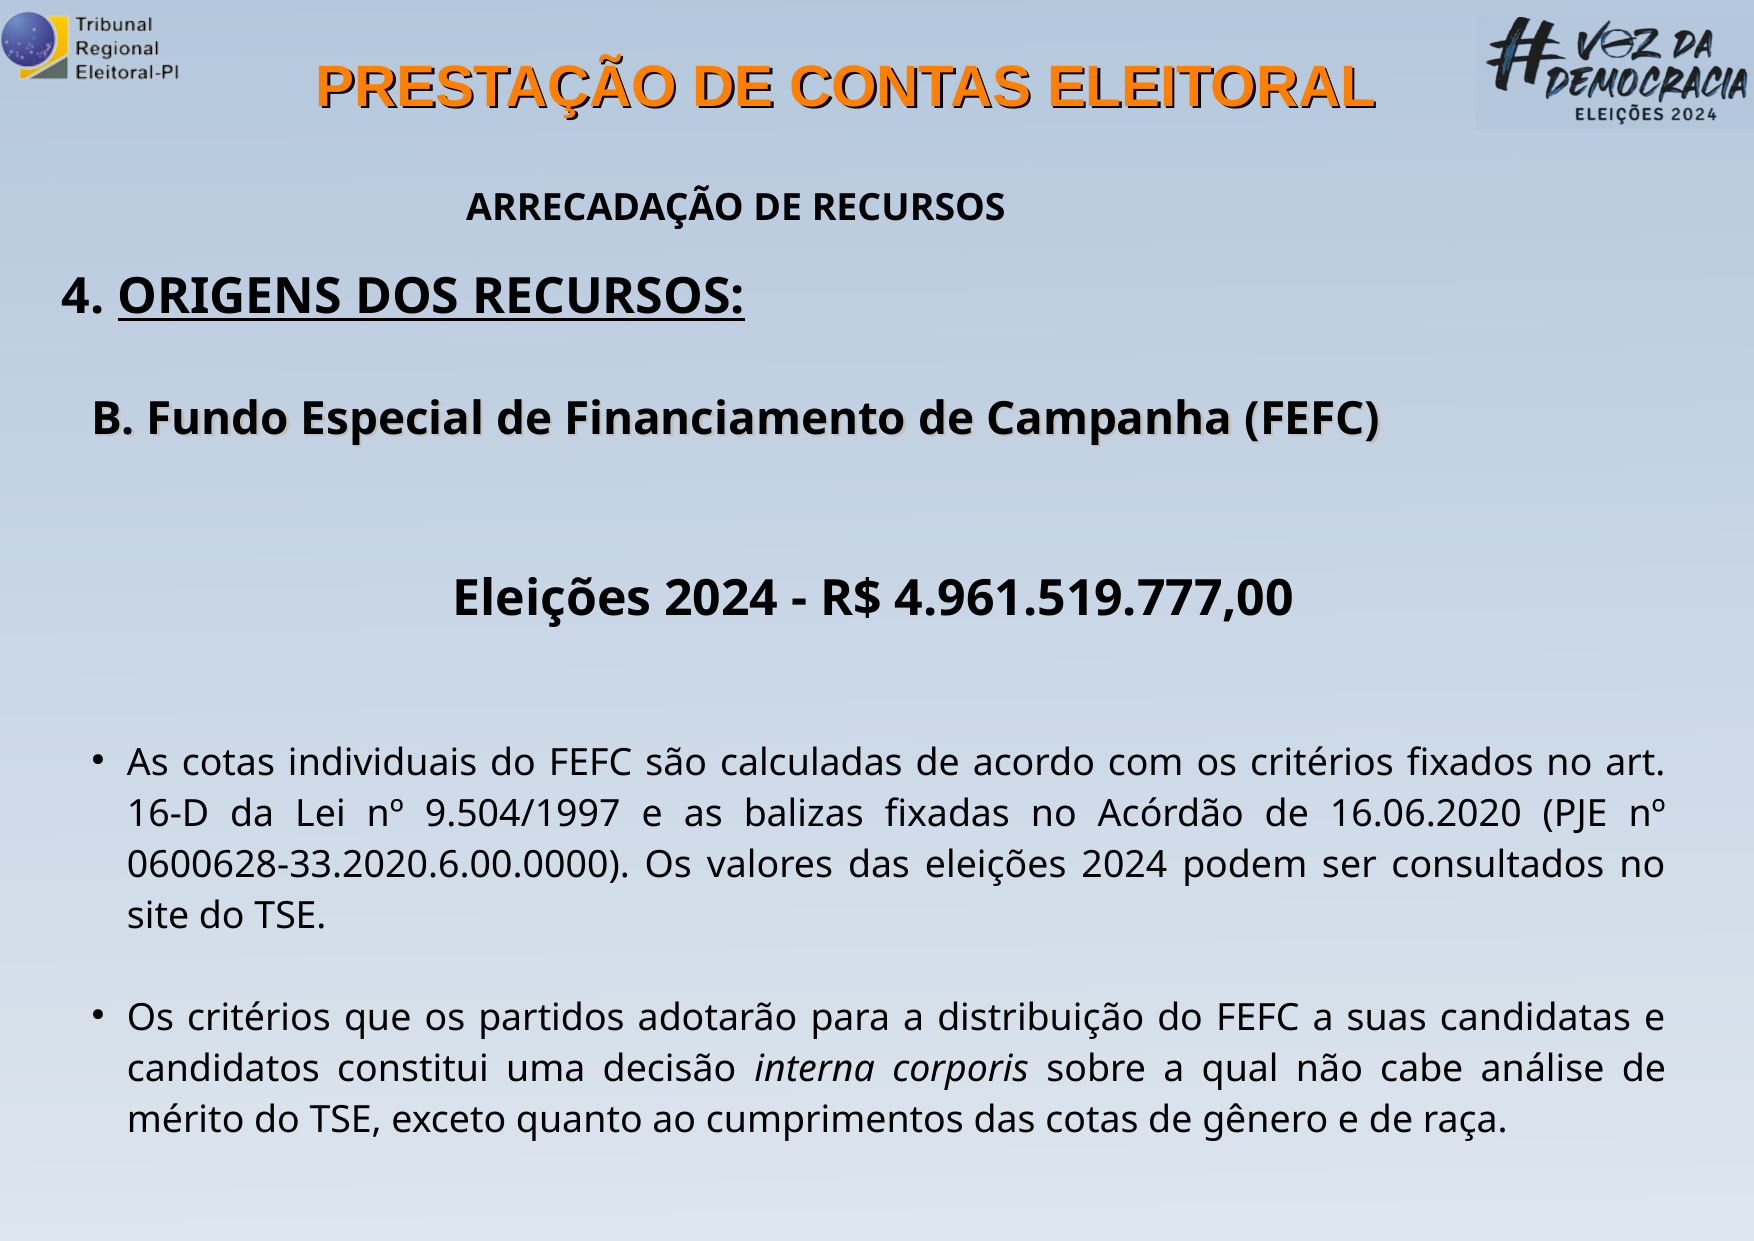

# PRESTAÇÃO DE CONTAS ELEITORAL
ARRECADAÇÃO DE RECURSOS
ORIGENS DOS RECURSOS:
B. Fundo Especial de Financiamento de Campanha (FEFC)
Eleições 2024 - R$ 4.961.519.777,00
As cotas individuais do FEFC são calculadas de acordo com os critérios fixados no art. 16-D da Lei nº 9.504/1997 e as balizas fixadas no Acórdão de 16.06.2020 (PJE nº 0600628-33.2020.6.00.0000). Os valores das eleições 2024 podem ser consultados no site do TSE.
Os critérios que os partidos adotarão para a distribuição do FEFC a suas candidatas e candidatos constitui uma decisão interna corporis sobre a qual não cabe análise de mérito do TSE, exceto quanto ao cumprimentos das cotas de gênero e de raça.